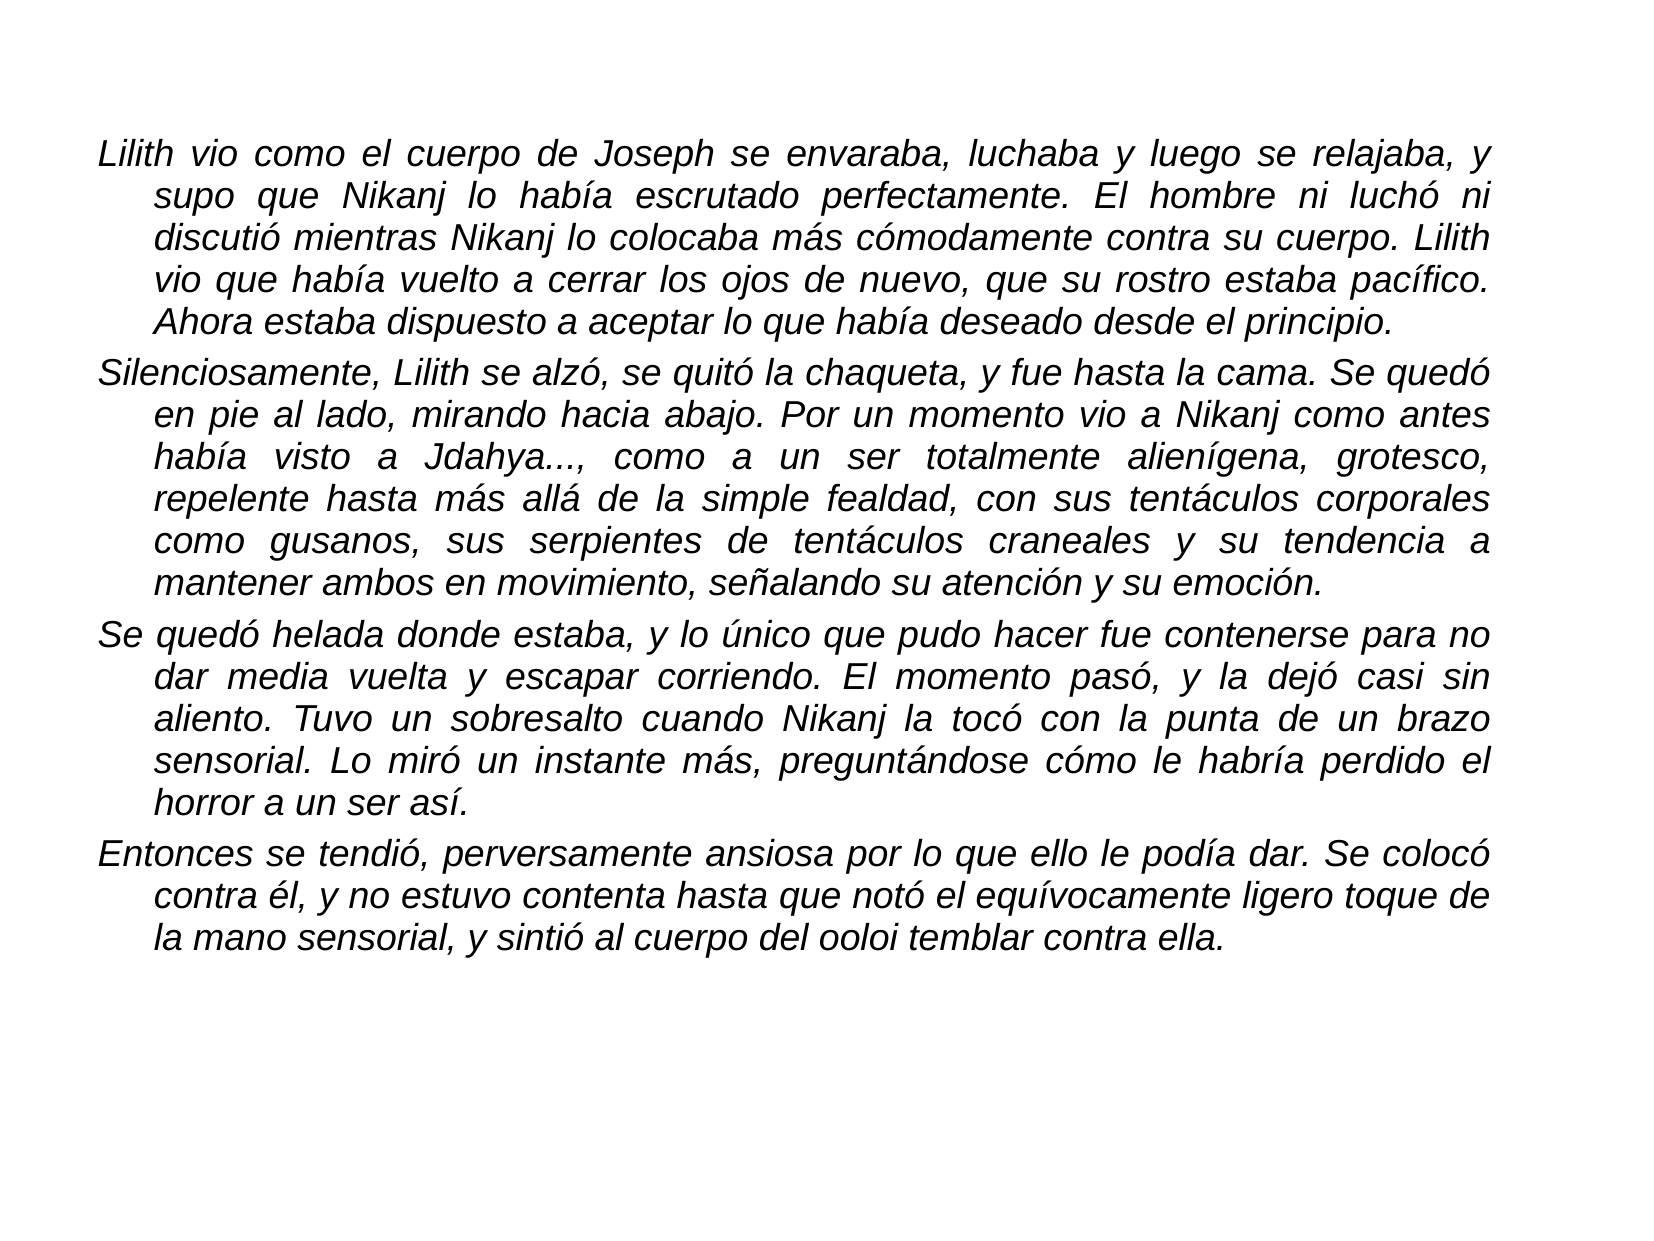

Lilith vio como el cuerpo de Joseph se envaraba, luchaba y luego se relajaba, y supo que Nikanj lo había escrutado perfectamente. El hombre ni luchó ni discutió mientras Nikanj lo colocaba más cómodamente contra su cuerpo. Lilith vio que había vuelto a cerrar los ojos de nuevo, que su rostro estaba pacífico. Ahora estaba dispuesto a aceptar lo que había deseado desde el principio.
Silenciosamente, Lilith se alzó, se quitó la chaqueta, y fue hasta la cama. Se quedó en pie al lado, mirando hacia abajo. Por un momento vio a Nikanj como antes había visto a Jdahya..., como a un ser totalmente alienígena, grotesco, repelente hasta más allá de la simple fealdad, con sus tentáculos corporales como gusanos, sus serpientes de tentáculos craneales y su tendencia a mantener ambos en movimiento, señalando su atención y su emoción.
Se quedó helada donde estaba, y lo único que pudo hacer fue contenerse para no dar media vuelta y escapar corriendo. El momento pasó, y la dejó casi sin aliento. Tuvo un sobresalto cuando Nikanj la tocó con la punta de un brazo sensorial. Lo miró un instante más, preguntándose cómo le habría perdido el horror a un ser así.
Entonces se tendió, perversamente ansiosa por lo que ello le podía dar. Se colocó contra él, y no estuvo contenta hasta que notó el equívocamente ligero toque de la mano sensorial, y sintió al cuerpo del ooloi temblar contra ella.